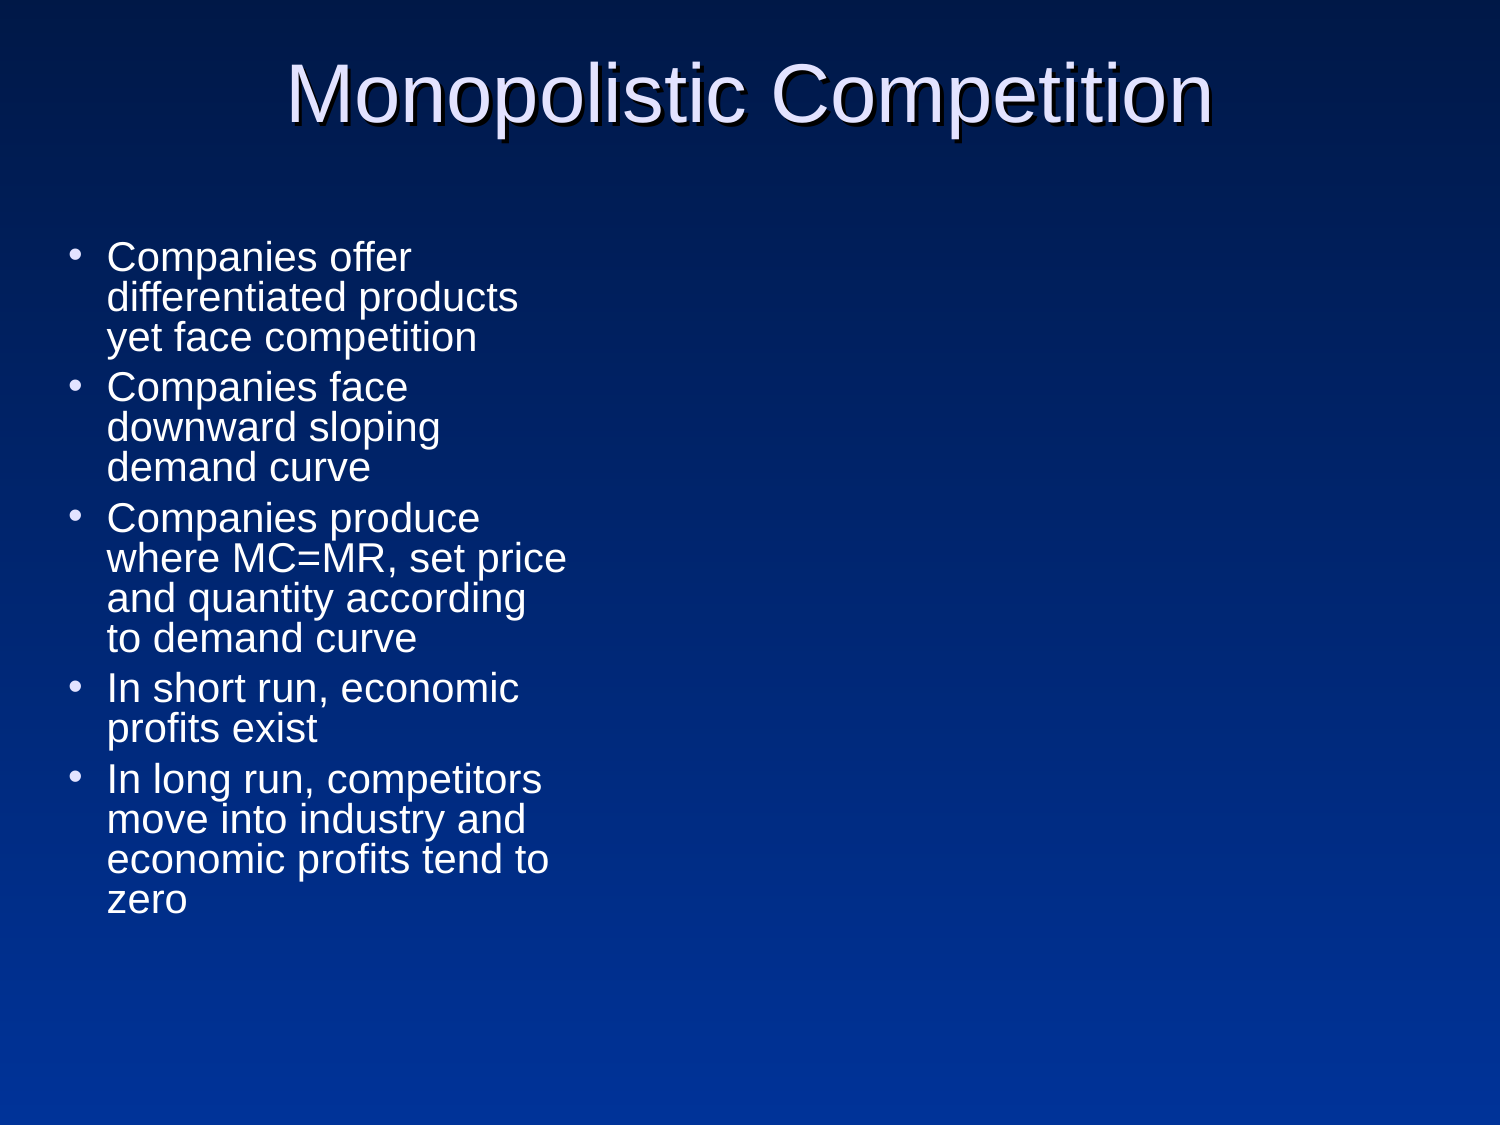

# Monopolistic Competition
Companies offer differentiated products yet face competition
Companies face downward sloping demand curve
Companies produce where MC=MR, set price and quantity according to demand curve
In short run, economic profits exist
In long run, competitors move into industry and economic profits tend to zero